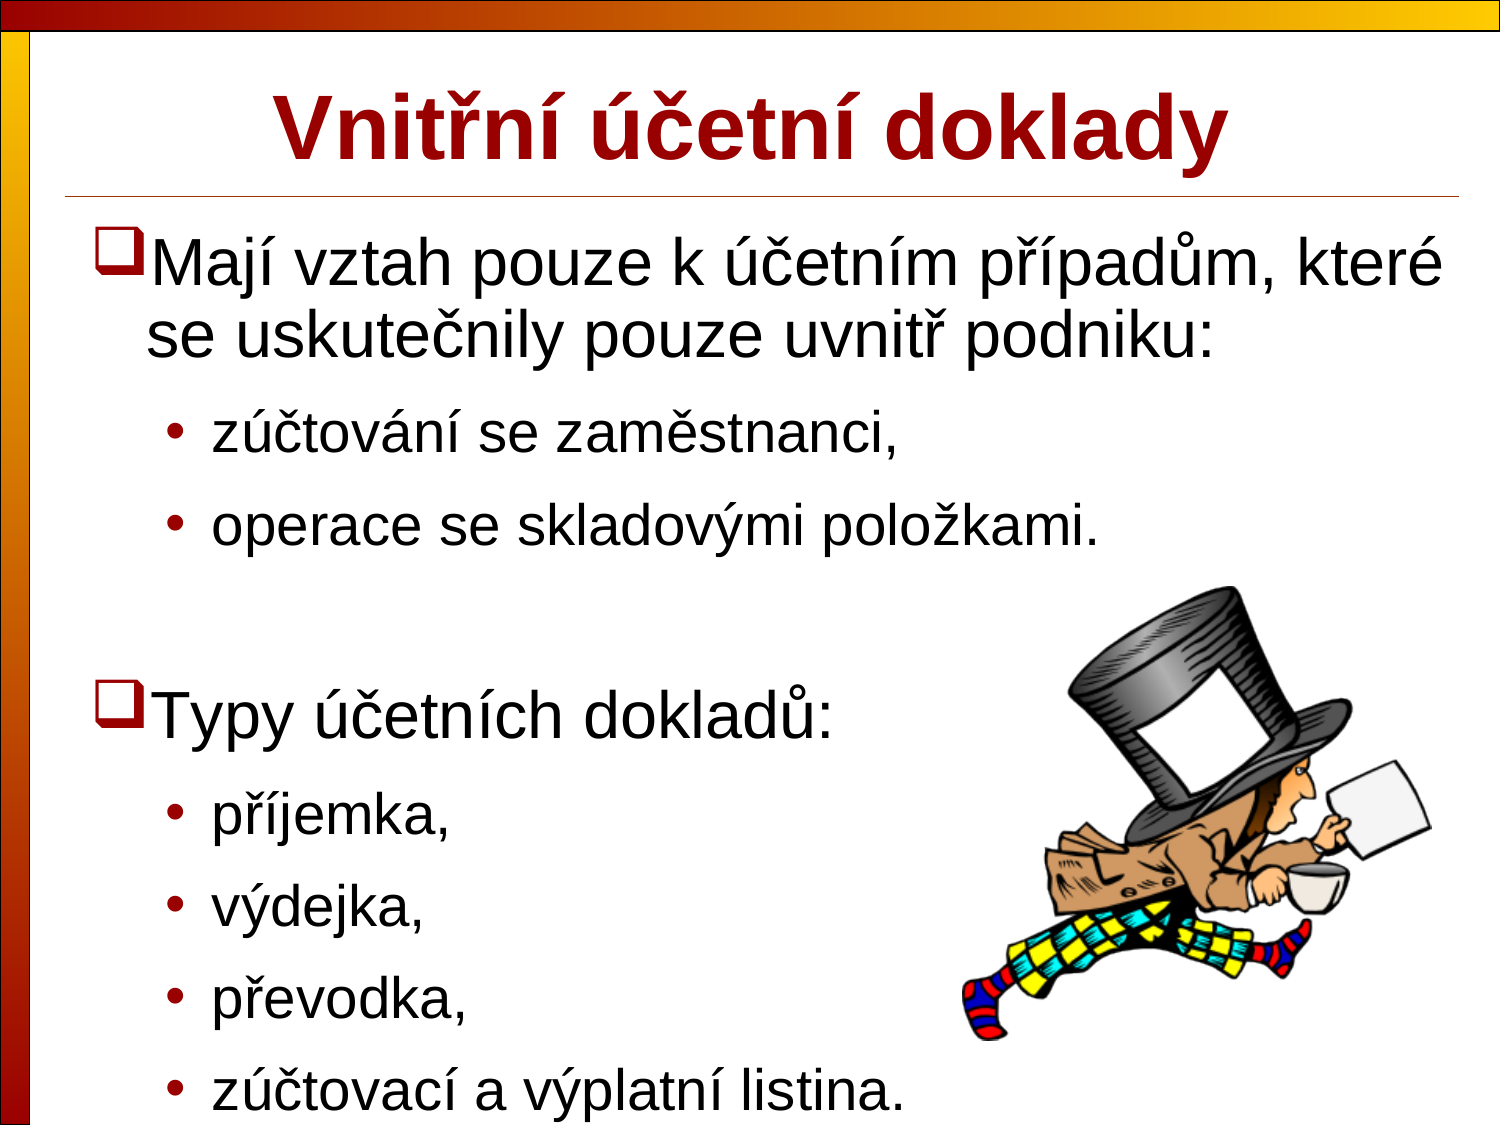

# Vnitřní účetní doklady
Mají vztah pouze k účetním případům, které se uskutečnily pouze uvnitř podniku:
zúčtování se zaměstnanci,
operace se skladovými položkami.
Typy účetních dokladů:
příjemka,
výdejka,
převodka,
zúčtovací a výplatní listina.